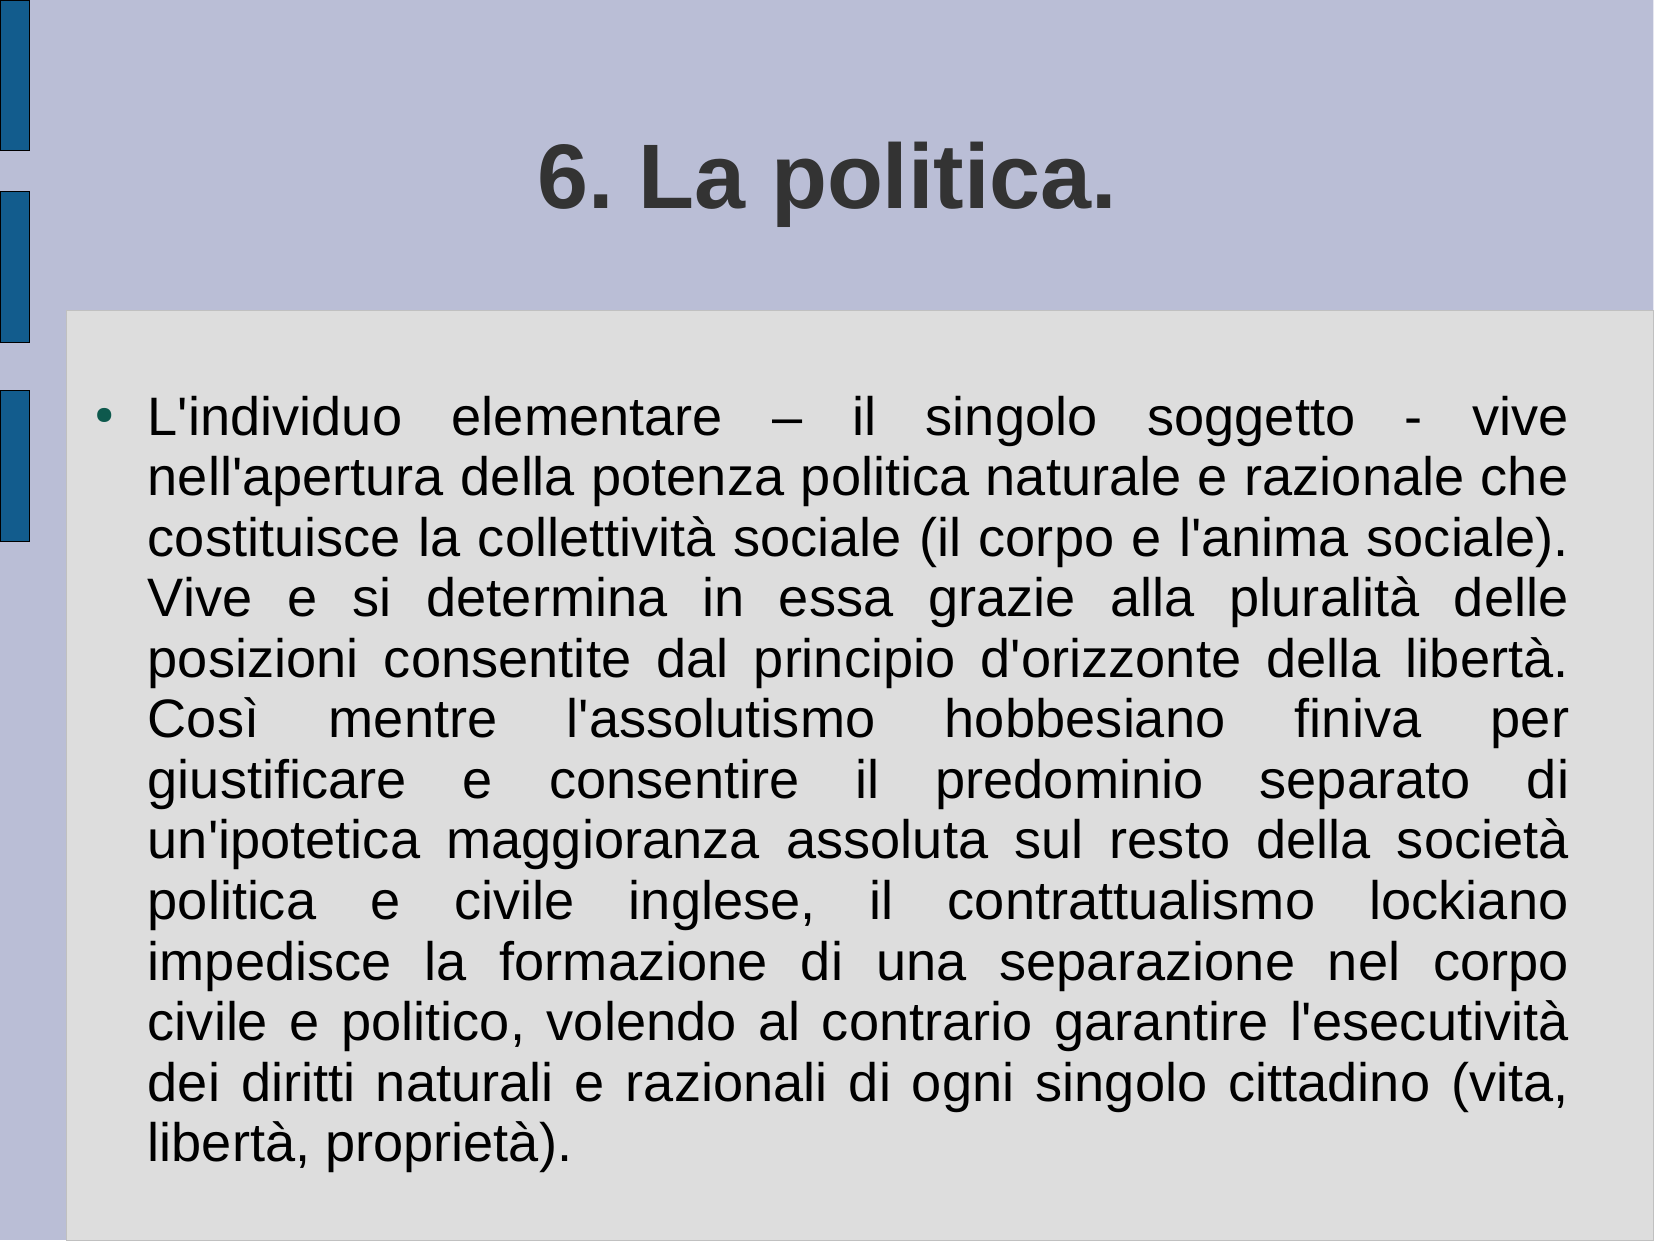

# 6. La politica.
L'individuo elementare – il singolo soggetto - vive nell'apertura della potenza politica naturale e razionale che costituisce la collettività sociale (il corpo e l'anima sociale). Vive e si determina in essa grazie alla pluralità delle posizioni consentite dal principio d'orizzonte della libertà. Così mentre l'assolutismo hobbesiano finiva per giustificare e consentire il predominio separato di un'ipotetica maggioranza assoluta sul resto della società politica e civile inglese, il contrattualismo lockiano impedisce la formazione di una separazione nel corpo civile e politico, volendo al contrario garantire l'esecutività dei diritti naturali e razionali di ogni singolo cittadino (vita, libertà, proprietà).